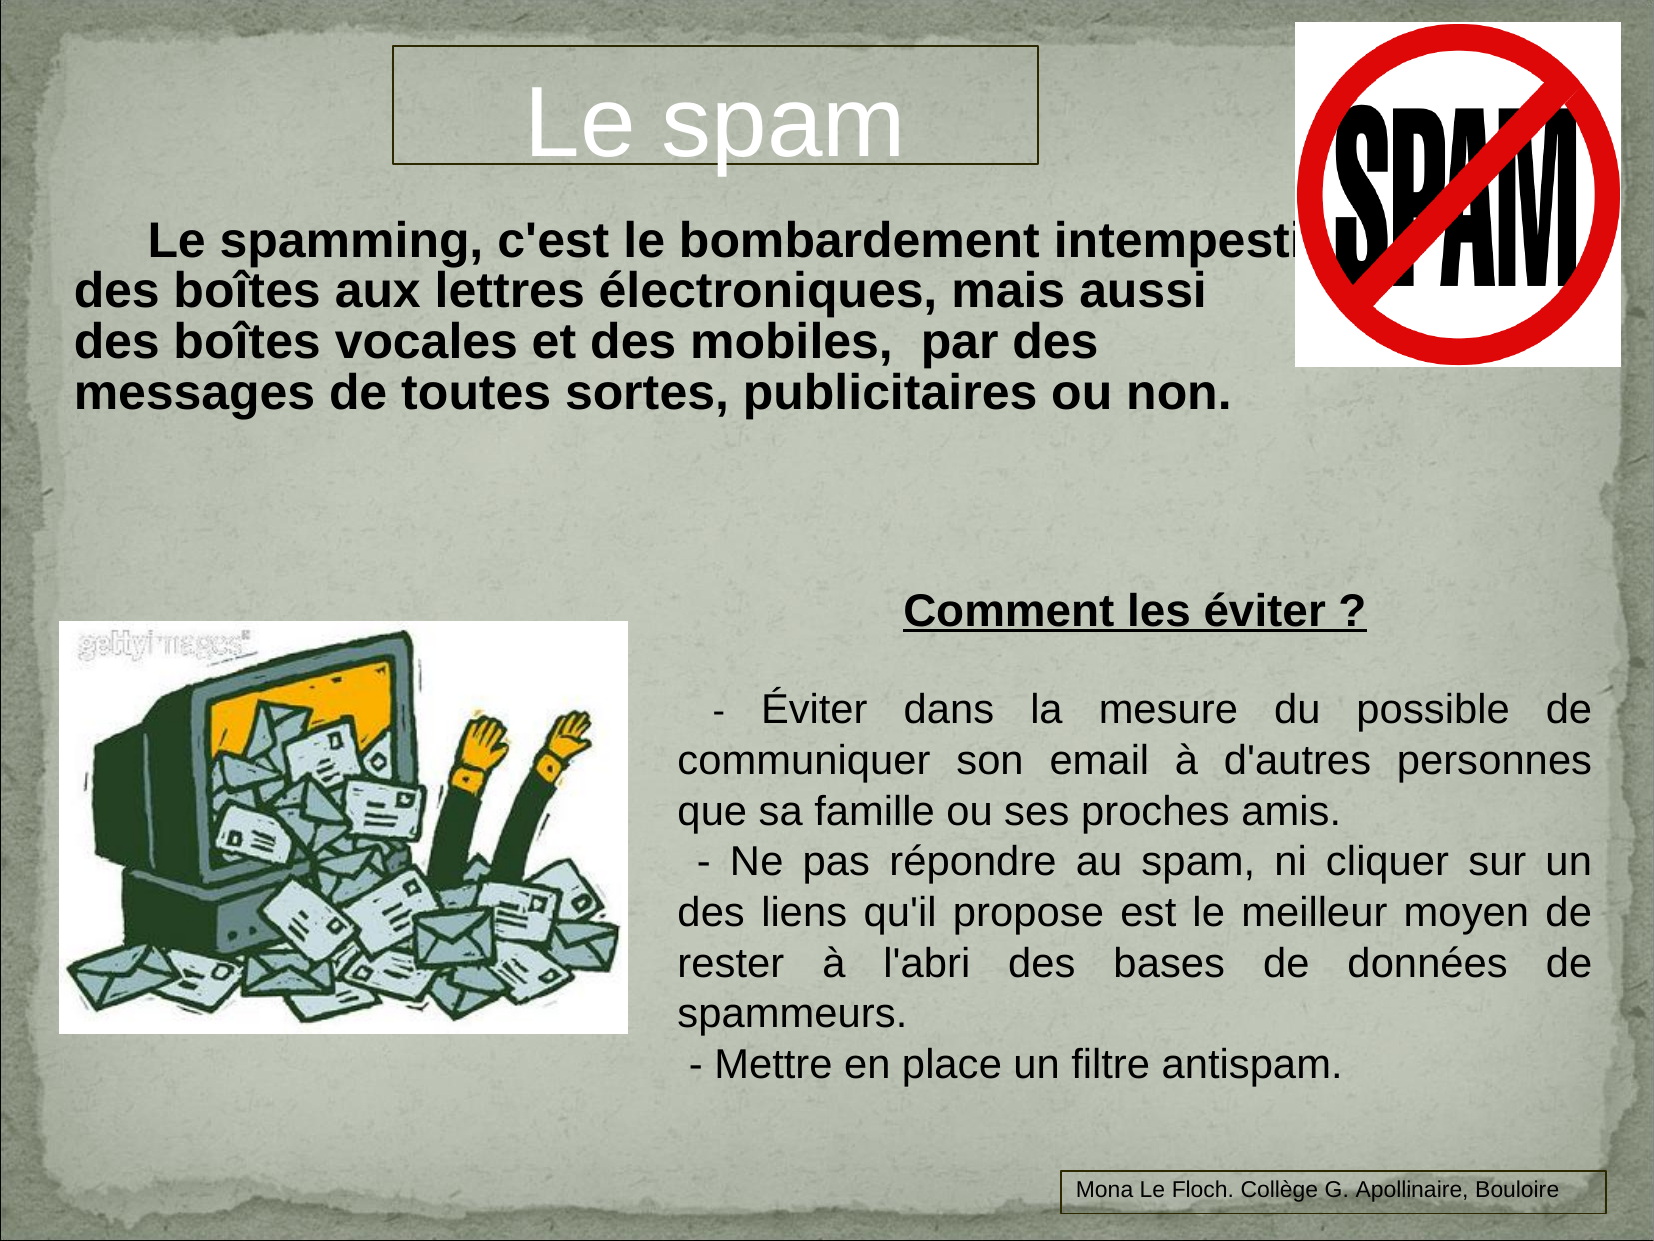

Le spam
	Le spamming, c'est le bombardement intempestif
des boîtes aux lettres électroniques, mais aussi
des boîtes vocales et des mobiles, par des
messages de toutes sortes, publicitaires ou non.
Comment les éviter ?
 - Éviter dans la mesure du possible de communiquer son email à d'autres personnes que sa famille ou ses proches amis.
 - Ne pas répondre au spam, ni cliquer sur un des liens qu'il propose est le meilleur moyen de rester à l'abri des bases de données de spammeurs.
 - Mettre en place un filtre antispam.
Mona Le Floch. Collège G. Apollinaire, Bouloire